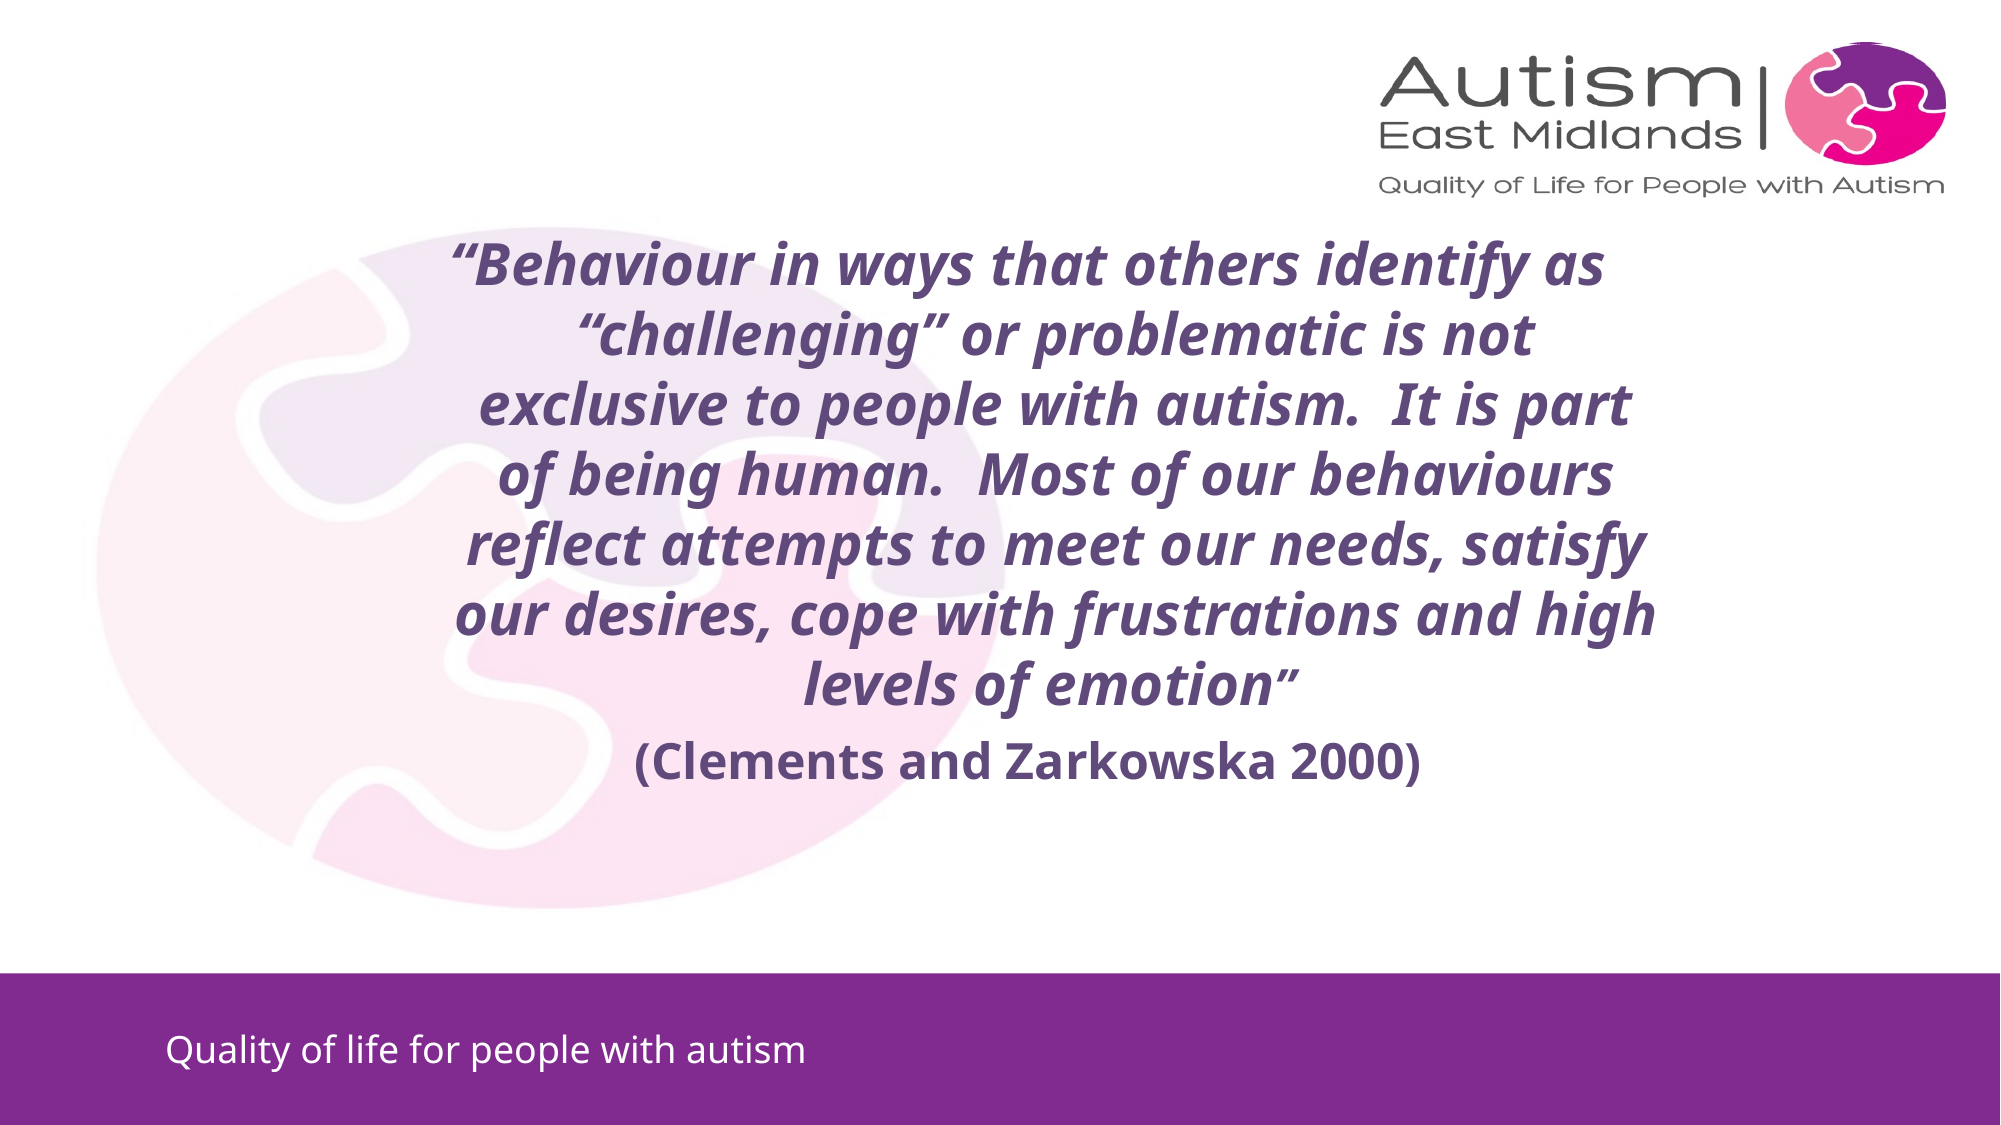

# “Behaviour in ways that others identify as “challenging” or problematic is not exclusive to people with autism. It is part of being human. Most of our behaviours reflect attempts to meet our needs, satisfy our desires, cope with frustrations and high levels of emotion”
(Clements and Zarkowska 2000)